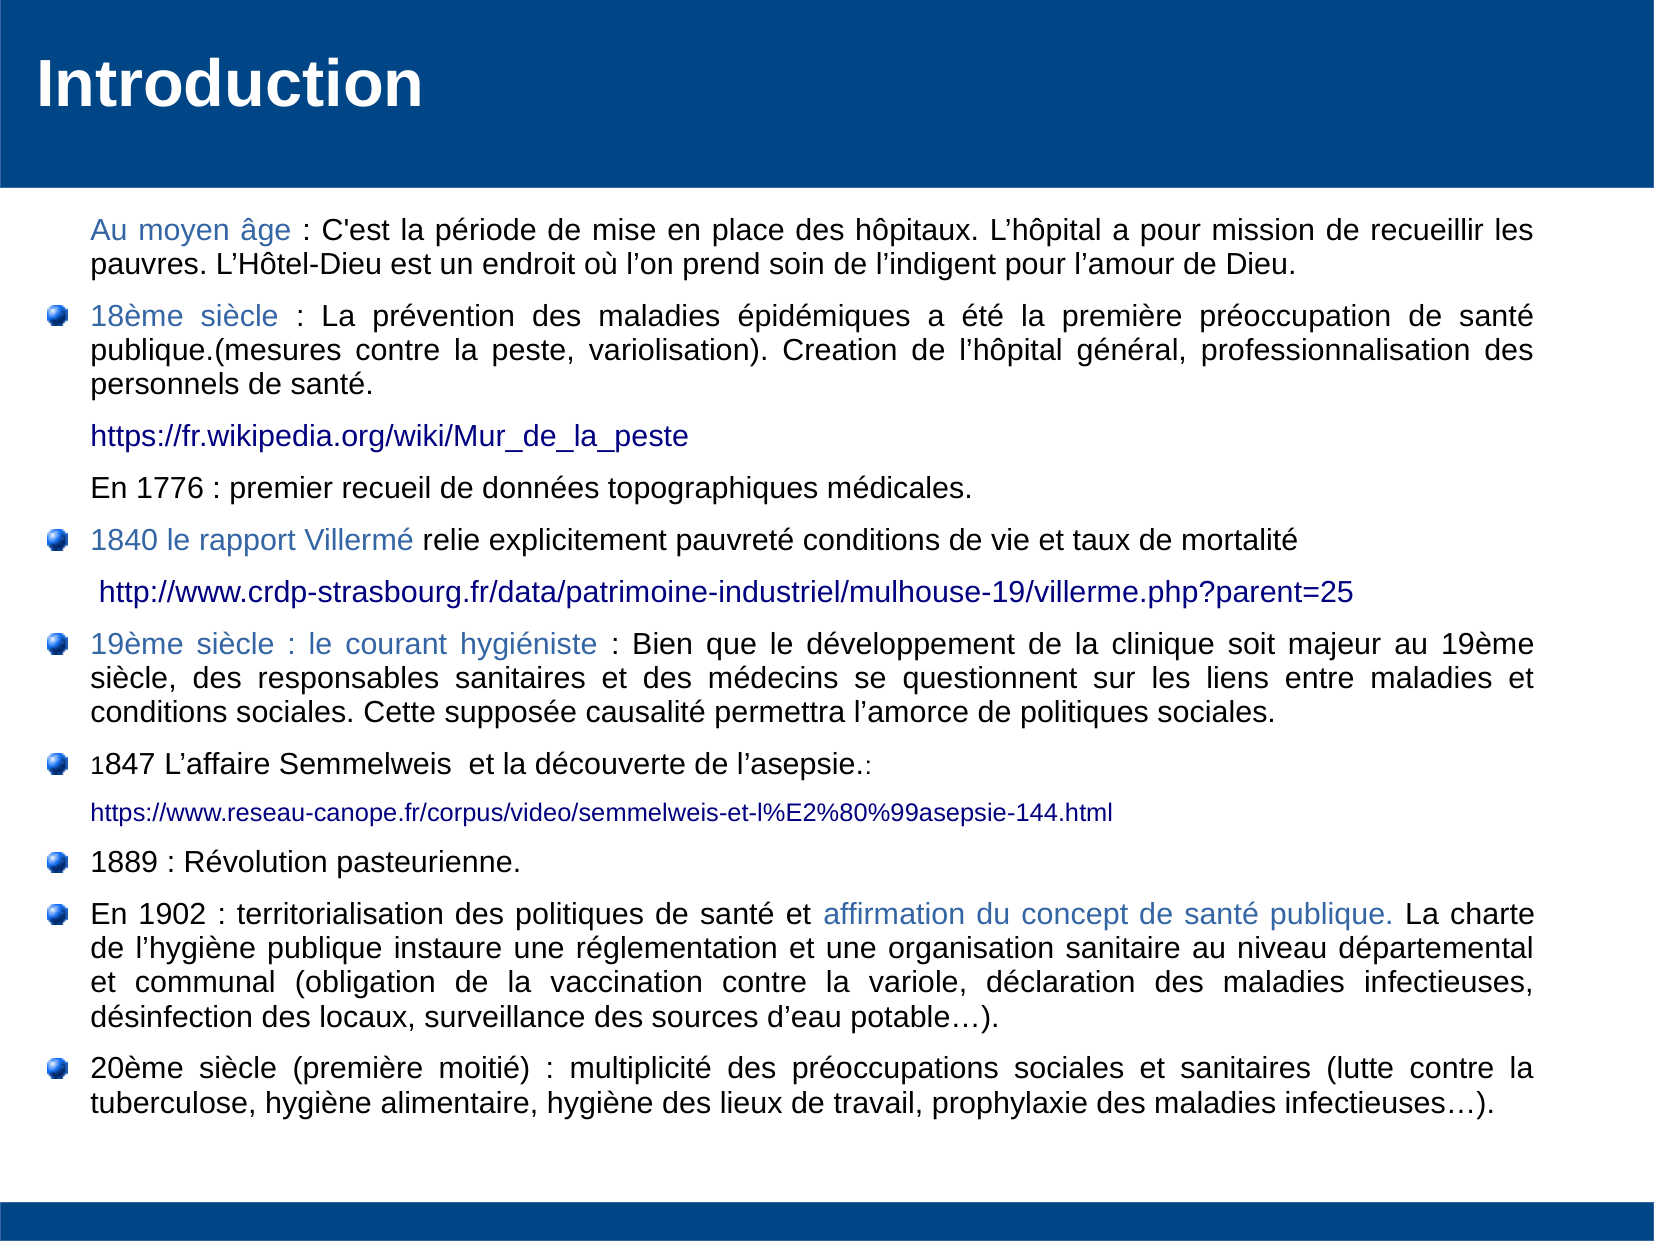

# Introduction
Au moyen âge : C'est la période de mise en place des hôpitaux. L’hôpital a pour mission de recueillir les pauvres. L’Hôtel-Dieu est un endroit où l’on prend soin de l’indigent pour l’amour de Dieu.
18ème siècle : La prévention des maladies épidémiques a été la première préoccupation de santé publique.(mesures contre la peste, variolisation). Creation de l’hôpital général, professionnalisation des personnels de santé.
https://fr.wikipedia.org/wiki/Mur_de_la_peste
En 1776 : premier recueil de données topographiques médicales.
1840 le rapport Villermé relie explicitement pauvreté conditions de vie et taux de mortalité
 http://www.crdp-strasbourg.fr/data/patrimoine-industriel/mulhouse-19/villerme.php?parent=25
19ème siècle : le courant hygiéniste : Bien que le développement de la clinique soit majeur au 19ème siècle, des responsables sanitaires et des médecins se questionnent sur les liens entre maladies et conditions sociales. Cette supposée causalité permettra l’amorce de politiques sociales.
1847 L’affaire Semmelweis  et la découverte de l’asepsie.:
https://www.reseau-canope.fr/corpus/video/semmelweis-et-l%E2%80%99asepsie-144.html
1889 : Révolution pasteurienne.
En 1902 : territorialisation des politiques de santé et affirmation du concept de santé publique. La charte de l’hygiène publique instaure une réglementation et une organisation sanitaire au niveau départemental et communal (obligation de la vaccination contre la variole, déclaration des maladies infectieuses, désinfection des locaux, surveillance des sources d’eau potable…).
20ème siècle (première moitié) : multiplicité des préoccupations sociales et sanitaires (lutte contre la tuberculose, hygiène alimentaire, hygiène des lieux de travail, prophylaxie des maladies infectieuses…).